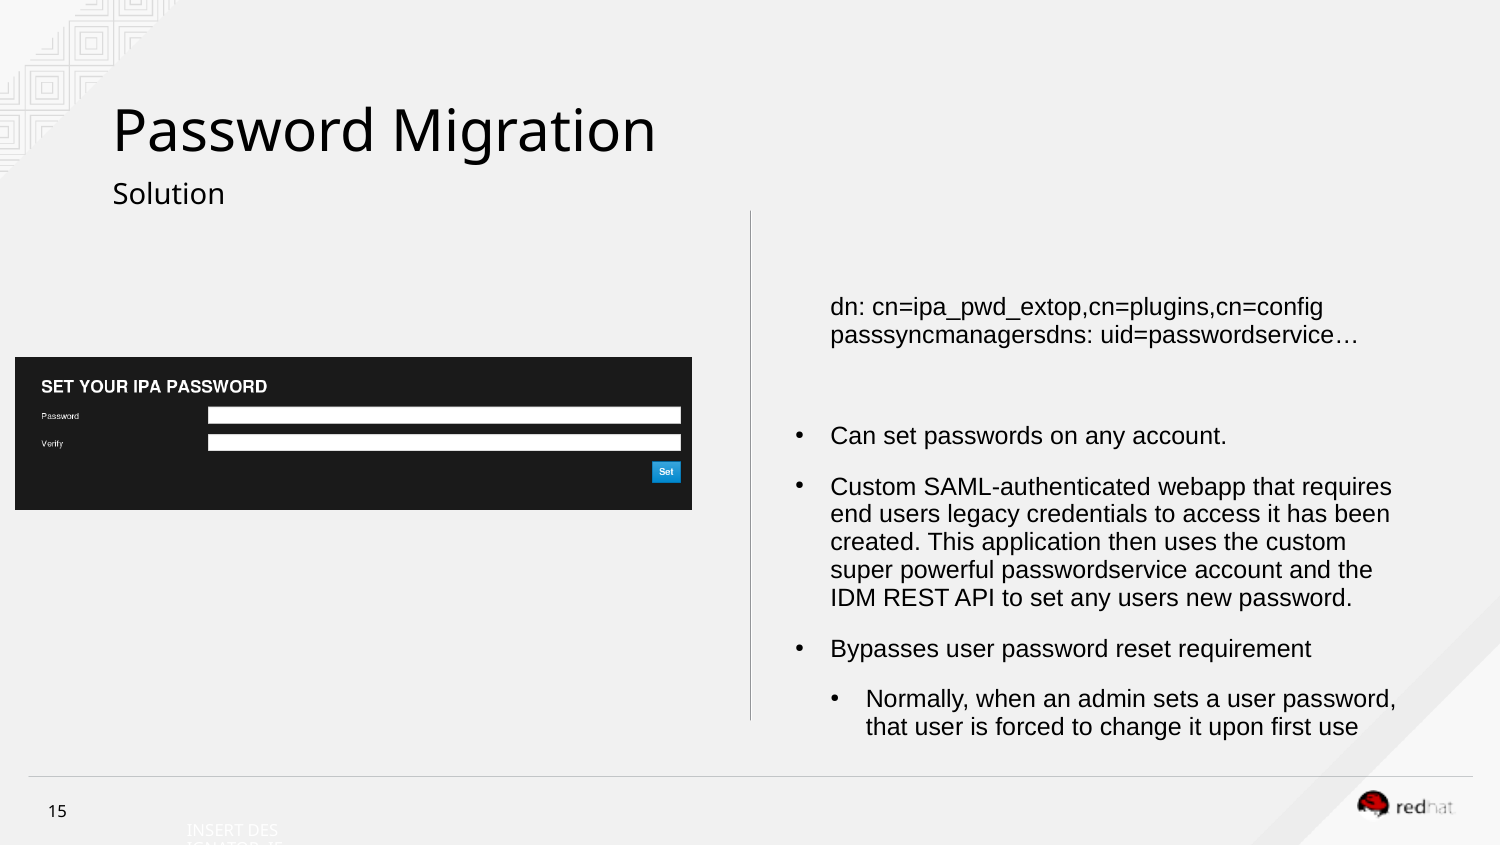

# Password Migration
Solution
dn: cn=ipa_pwd_extop,cn=plugins,cn=config
passsyncmanagersdns: uid=passwordservice…
Can set passwords on any account.
Custom SAML-authenticated webapp that requires end users legacy credentials to access it has been created. This application then uses the custom super powerful passwordservice account and the IDM REST API to set any users new password.
Bypasses user password reset requirement
Normally, when an admin sets a user password, that user is forced to change it upon first use
15